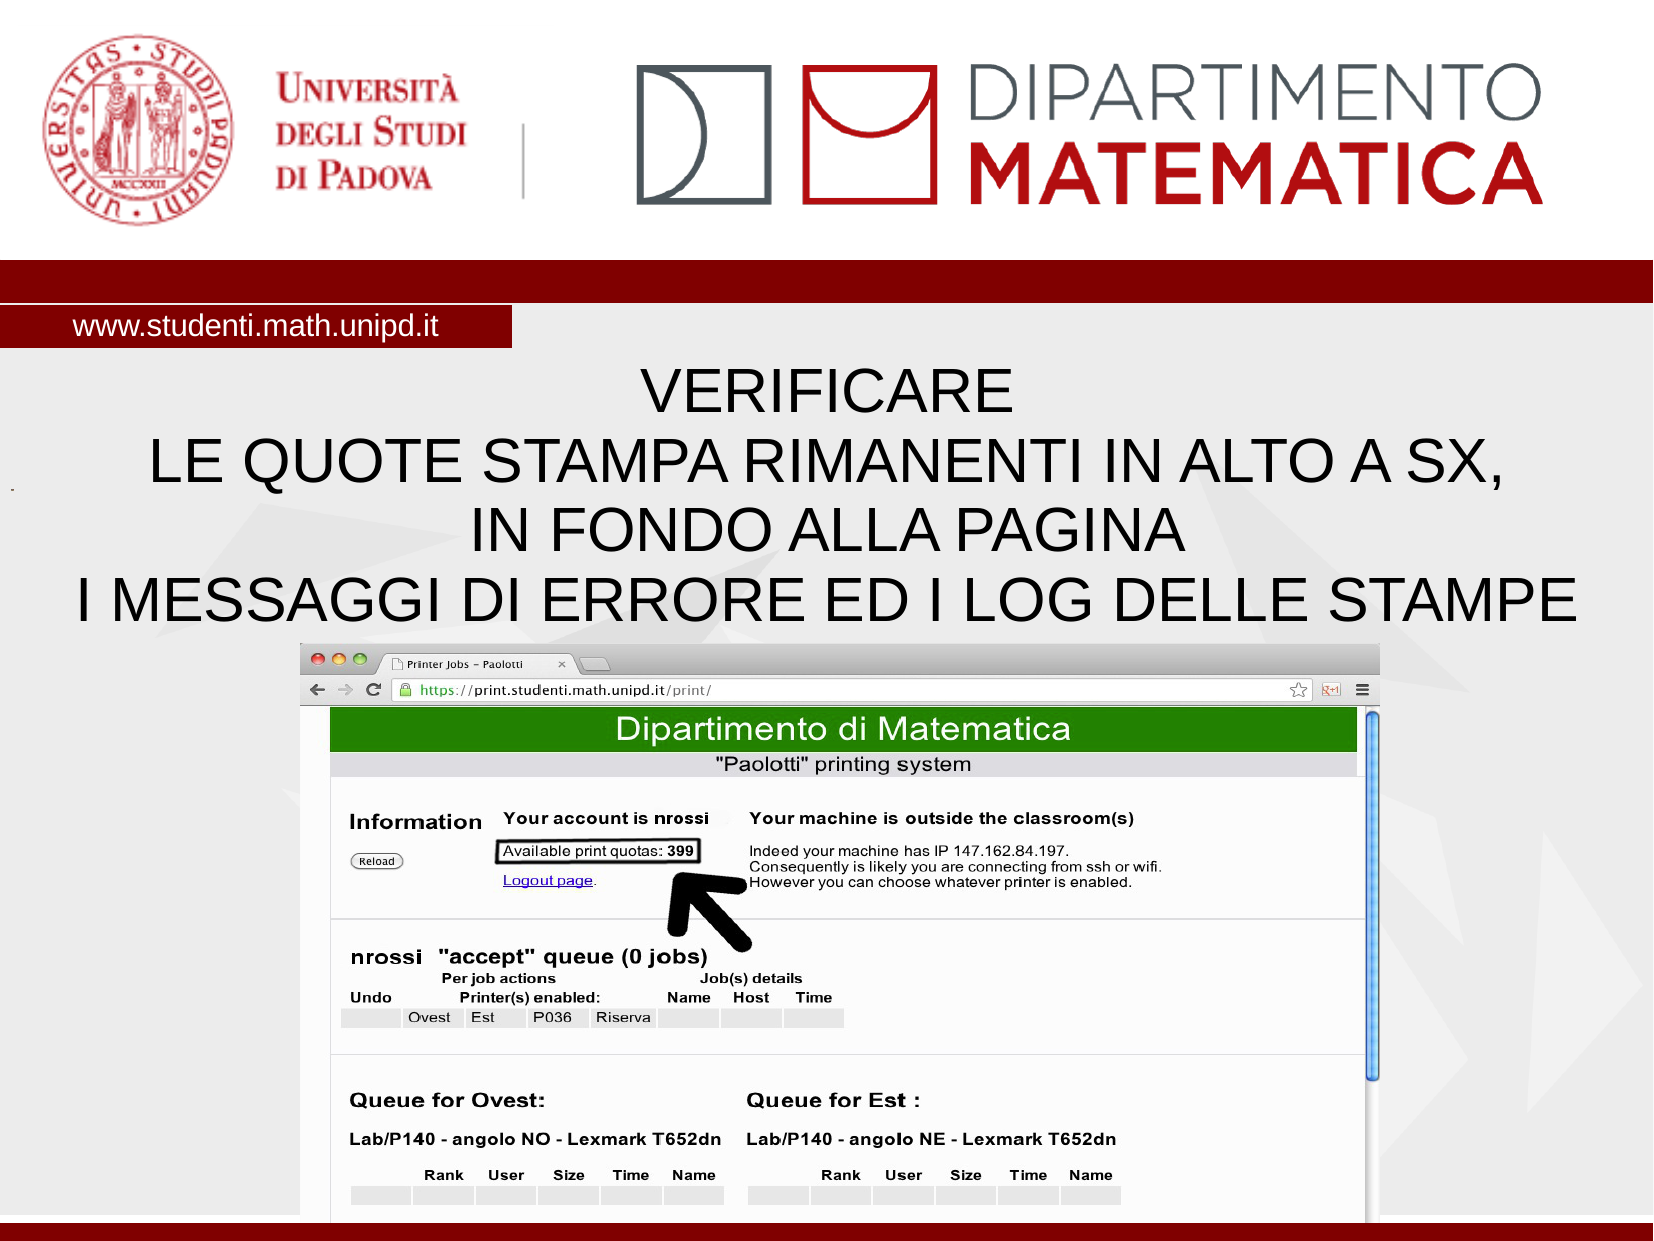

| |
| --- |
www.studenti.math.unipd.it
VERIFICARE
LE QUOTE STAMPA RIMANENTI IN ALTO A SX,
IN FONDO ALLA PAGINA
I MESSAGGI DI ERRORE ED I LOG DELLE STAMPE
| |
| --- |